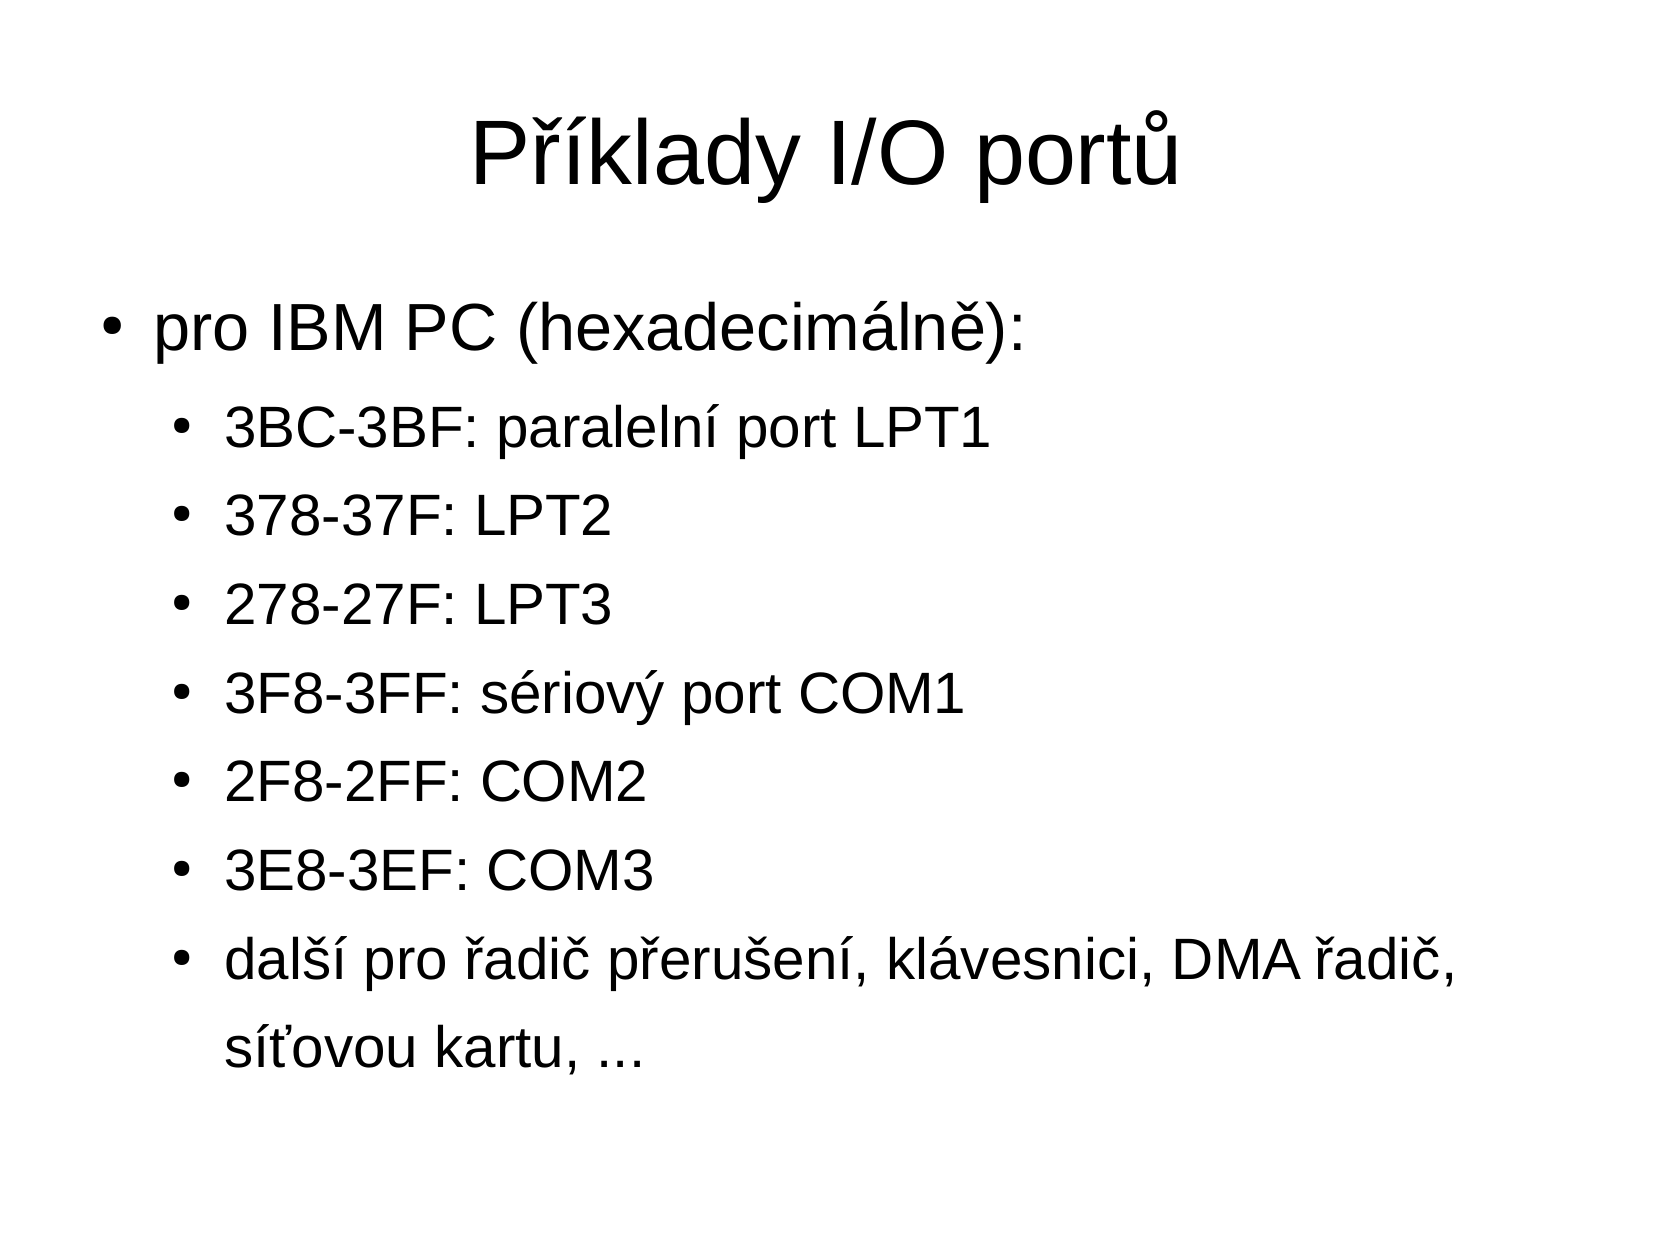

# Příklady I/O portů
pro IBM PC (hexadecimálně):
3BC-3BF: paralelní port LPT1
378-37F: LPT2
278-27F: LPT3
3F8-3FF: sériový port COM1
2F8-2FF: COM2
3E8-3EF: COM3
další pro řadič přerušení, klávesnici, DMA řadič,
síťovou kartu, ...